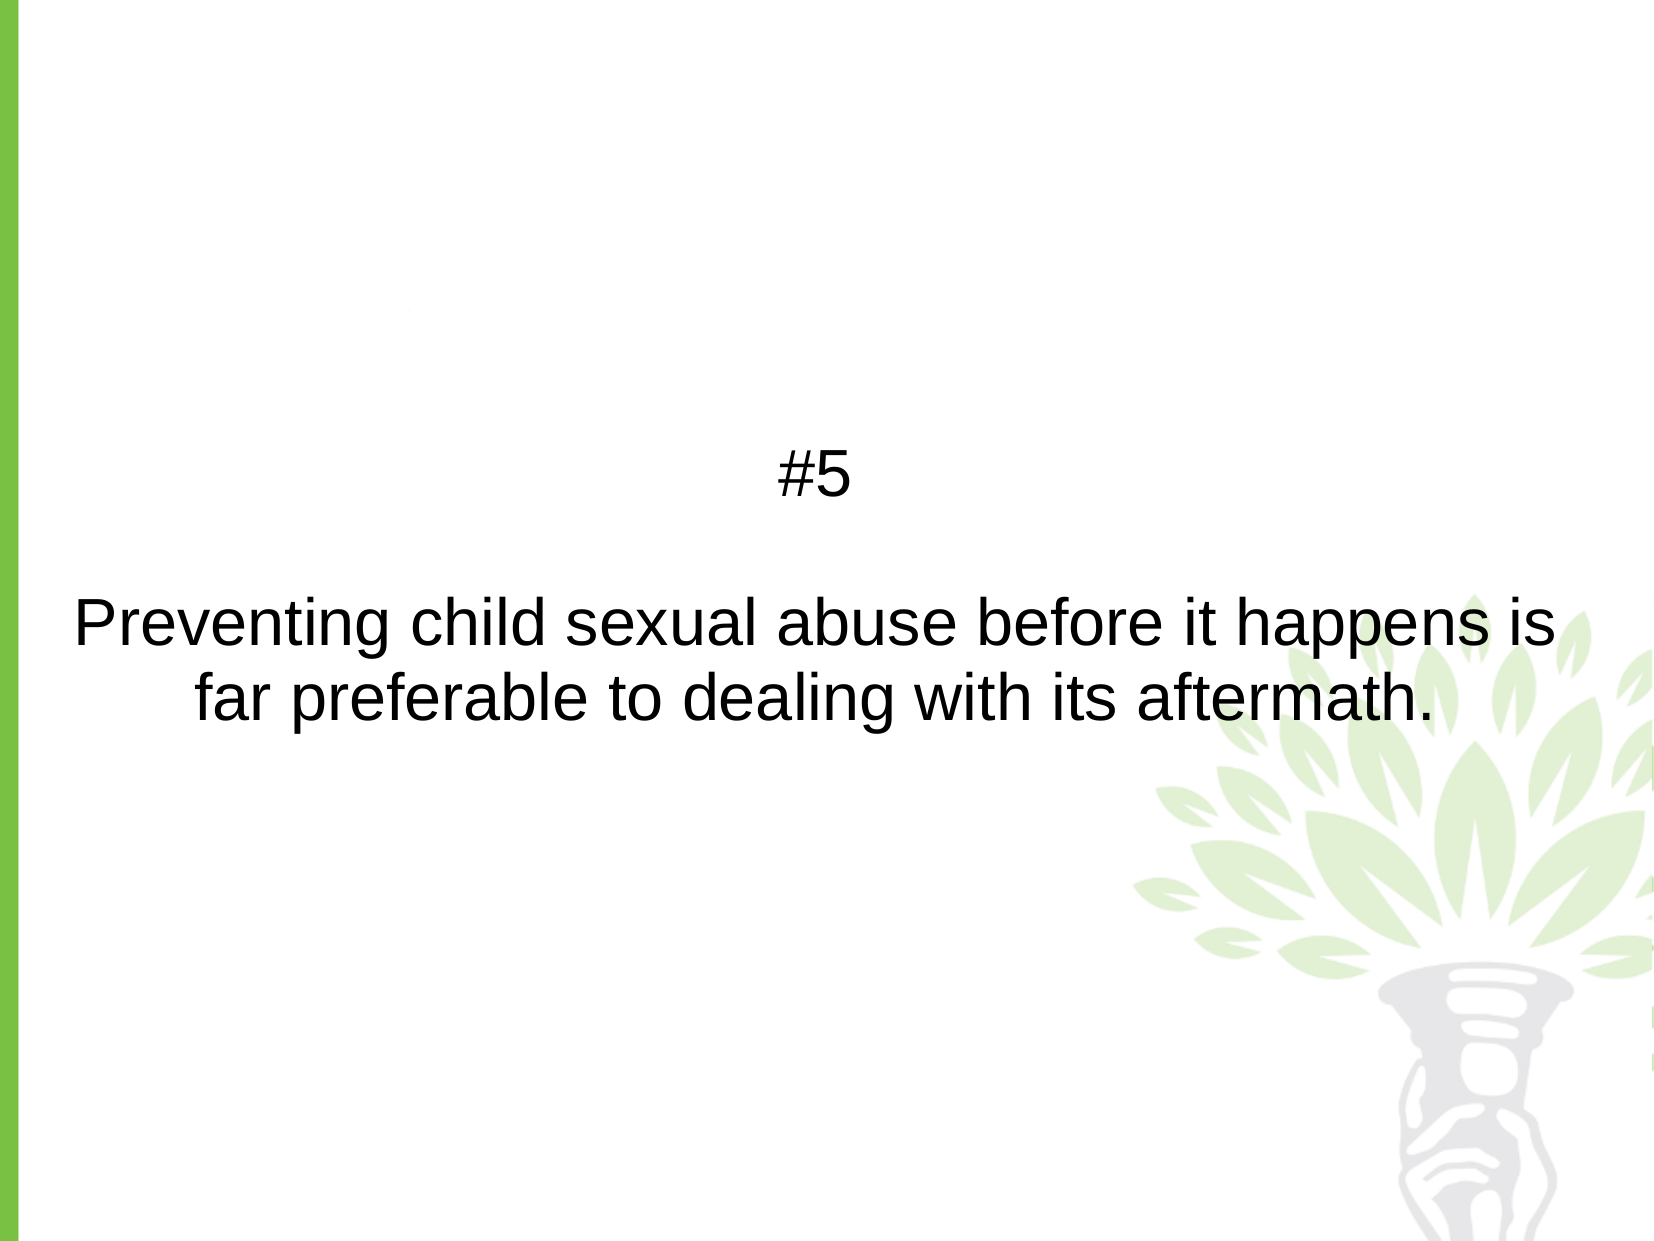

# #5
Preventing child sexual abuse before it happens is far preferable to dealing with its aftermath.